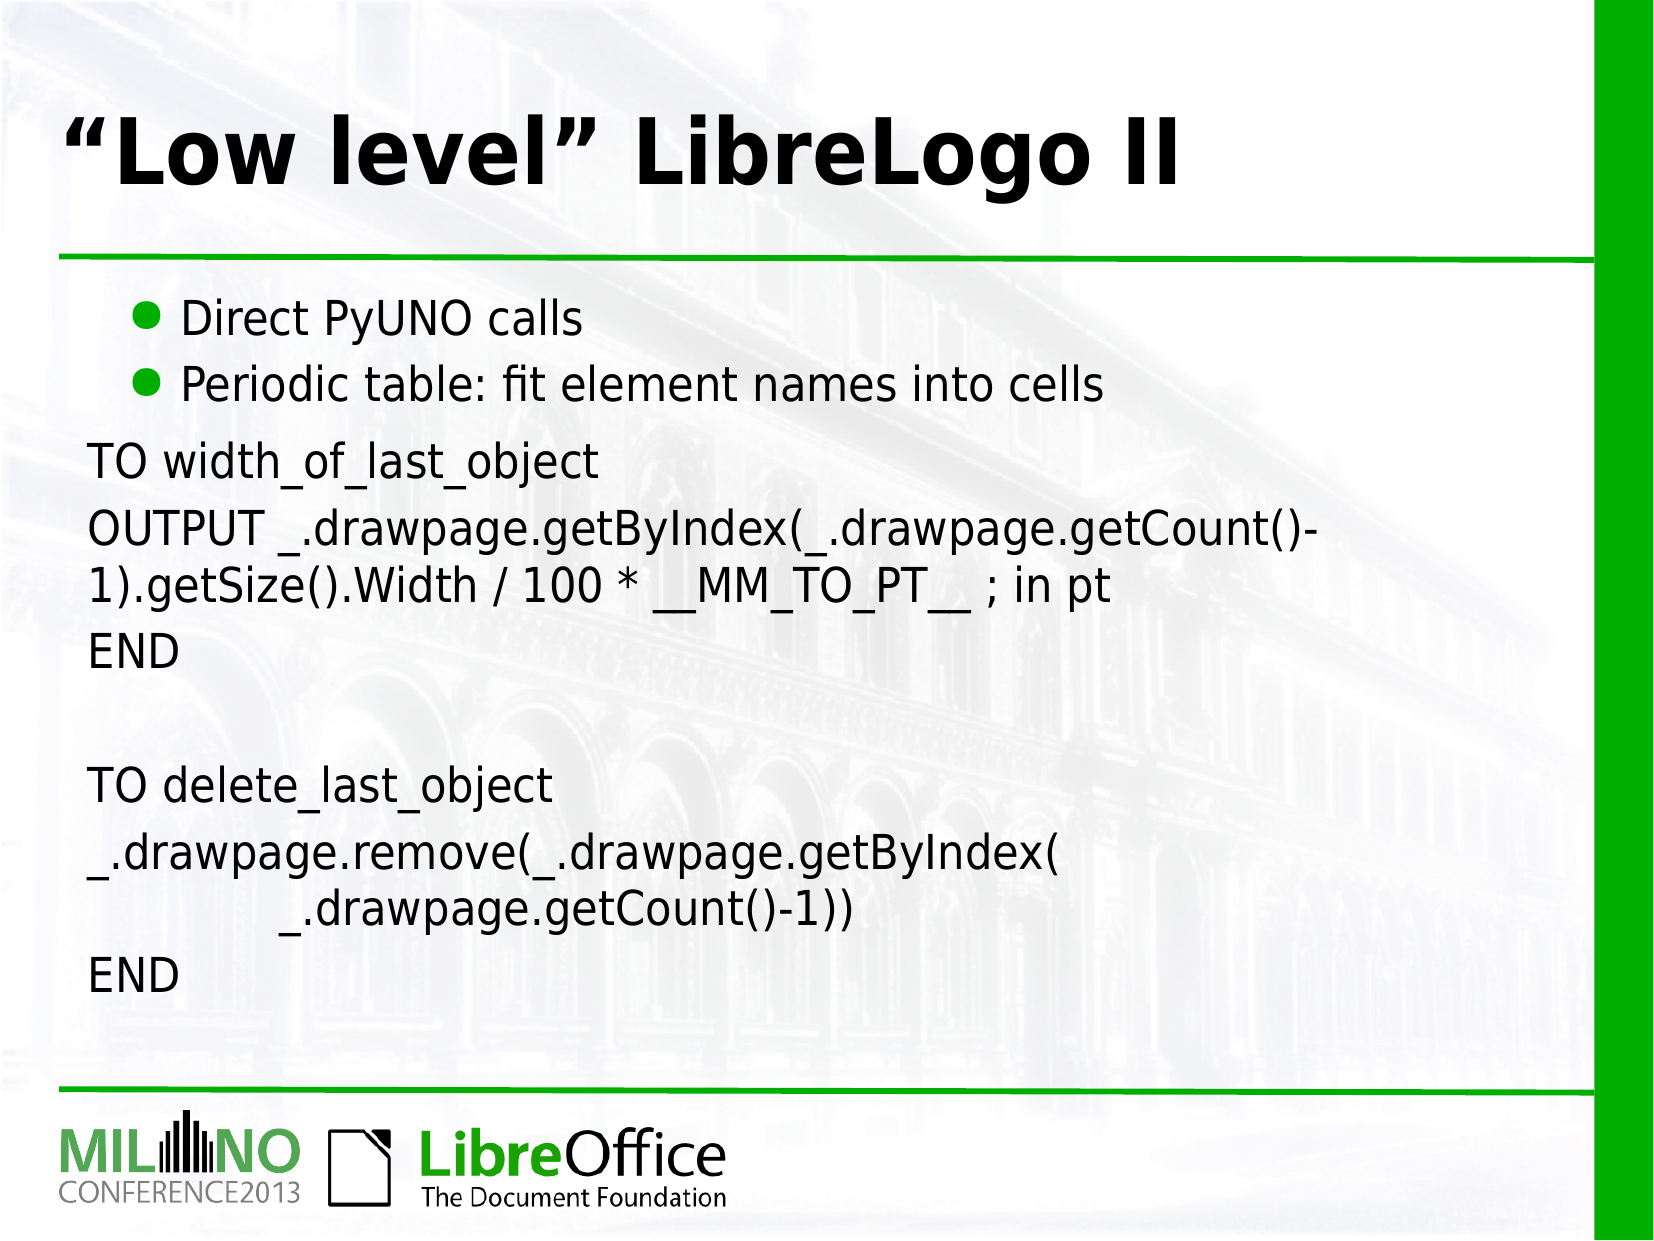

# “Low level” LibreLogo II
Direct PyUNO calls
Periodic table: fit element names into cells
TO width_of_last_object
OUTPUT _.drawpage.getByIndex(_.drawpage.getCount()-1).getSize().Width / 100 * __MM_TO_PT__ ; in pt
END
TO delete_last_object
_.drawpage.remove(_.drawpage.getByIndex( _.drawpage.getCount()-1))
END